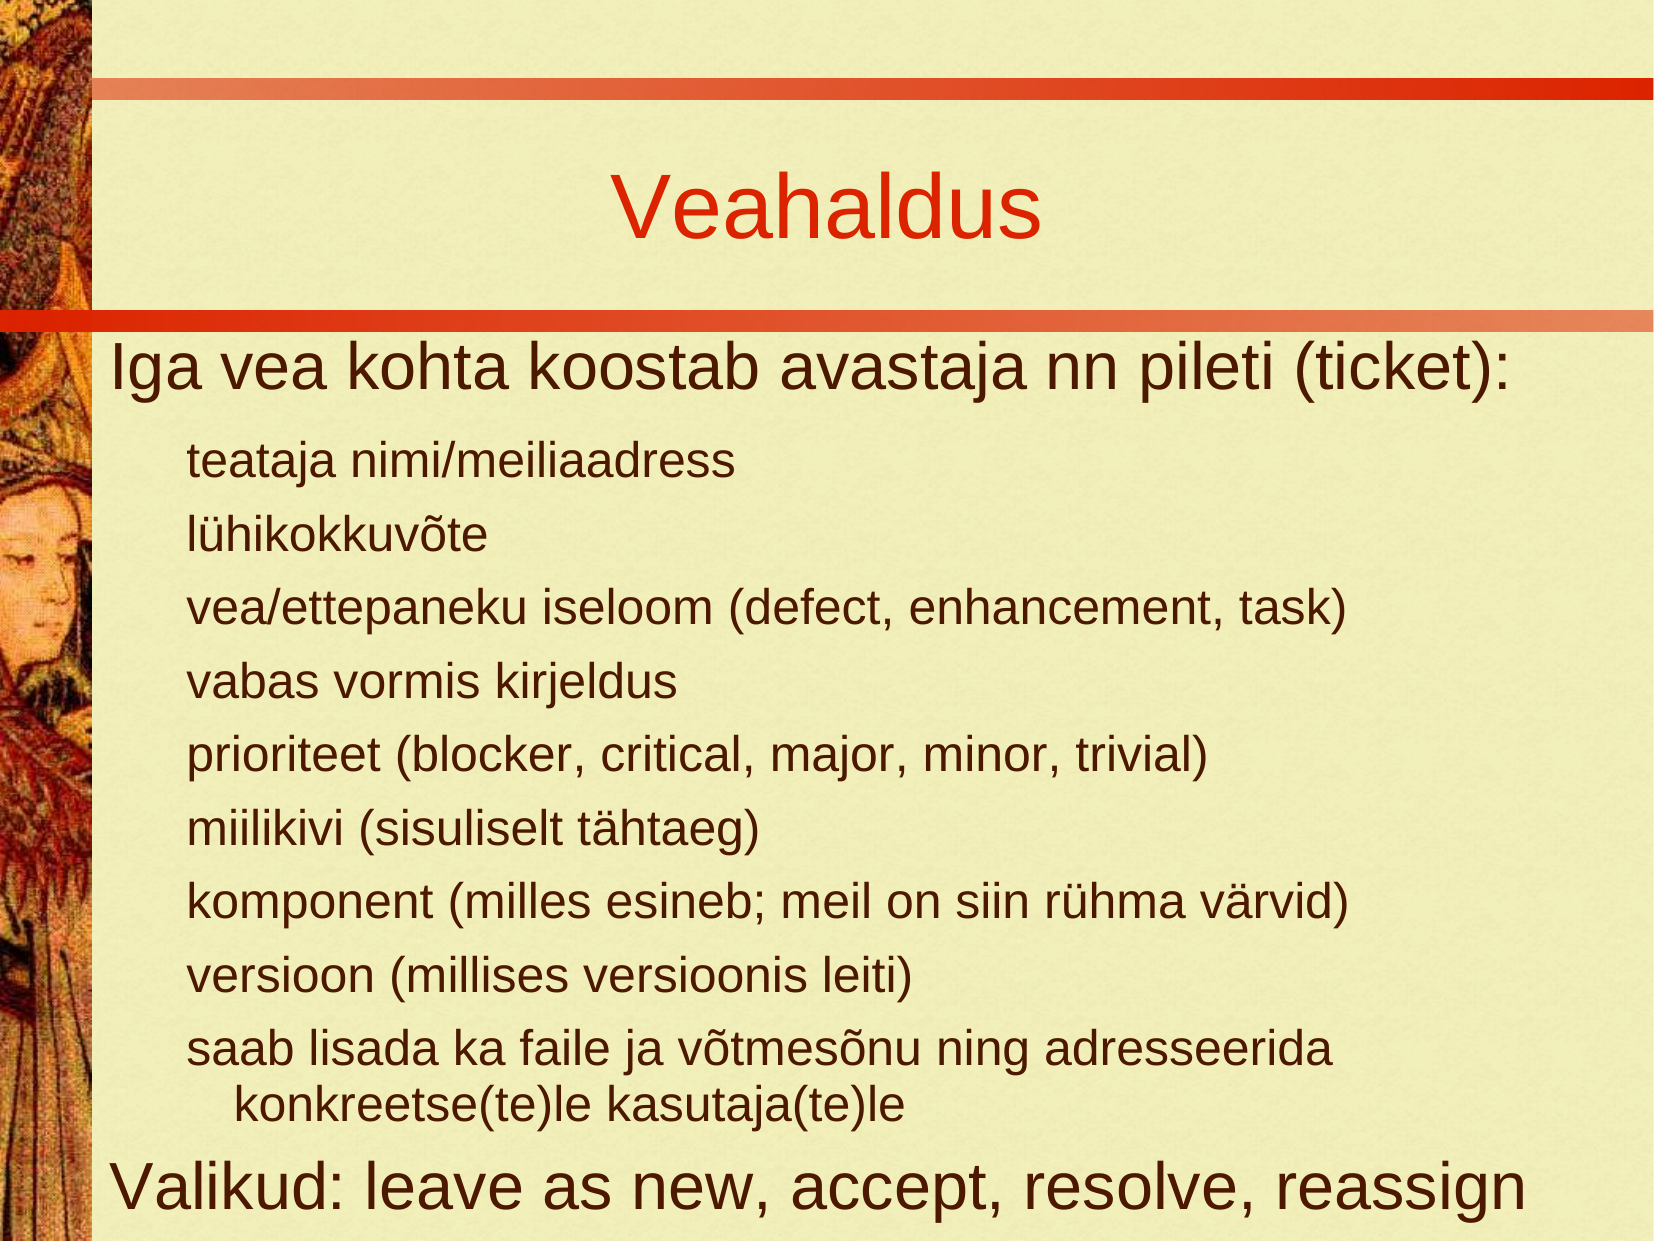

# Veahaldus
Iga vea kohta koostab avastaja nn pileti (ticket):
teataja nimi/meiliaadress
lühikokkuvõte
vea/ettepaneku iseloom (defect, enhancement, task)
vabas vormis kirjeldus
prioriteet (blocker, critical, major, minor, trivial)
miilikivi (sisuliselt tähtaeg)
komponent (milles esineb; meil on siin rühma värvid)
versioon (millises versioonis leiti)
saab lisada ka faile ja võtmesõnu ning adresseerida konkreetse(te)le kasutaja(te)le
Valikud: leave as new, accept, resolve, reassign